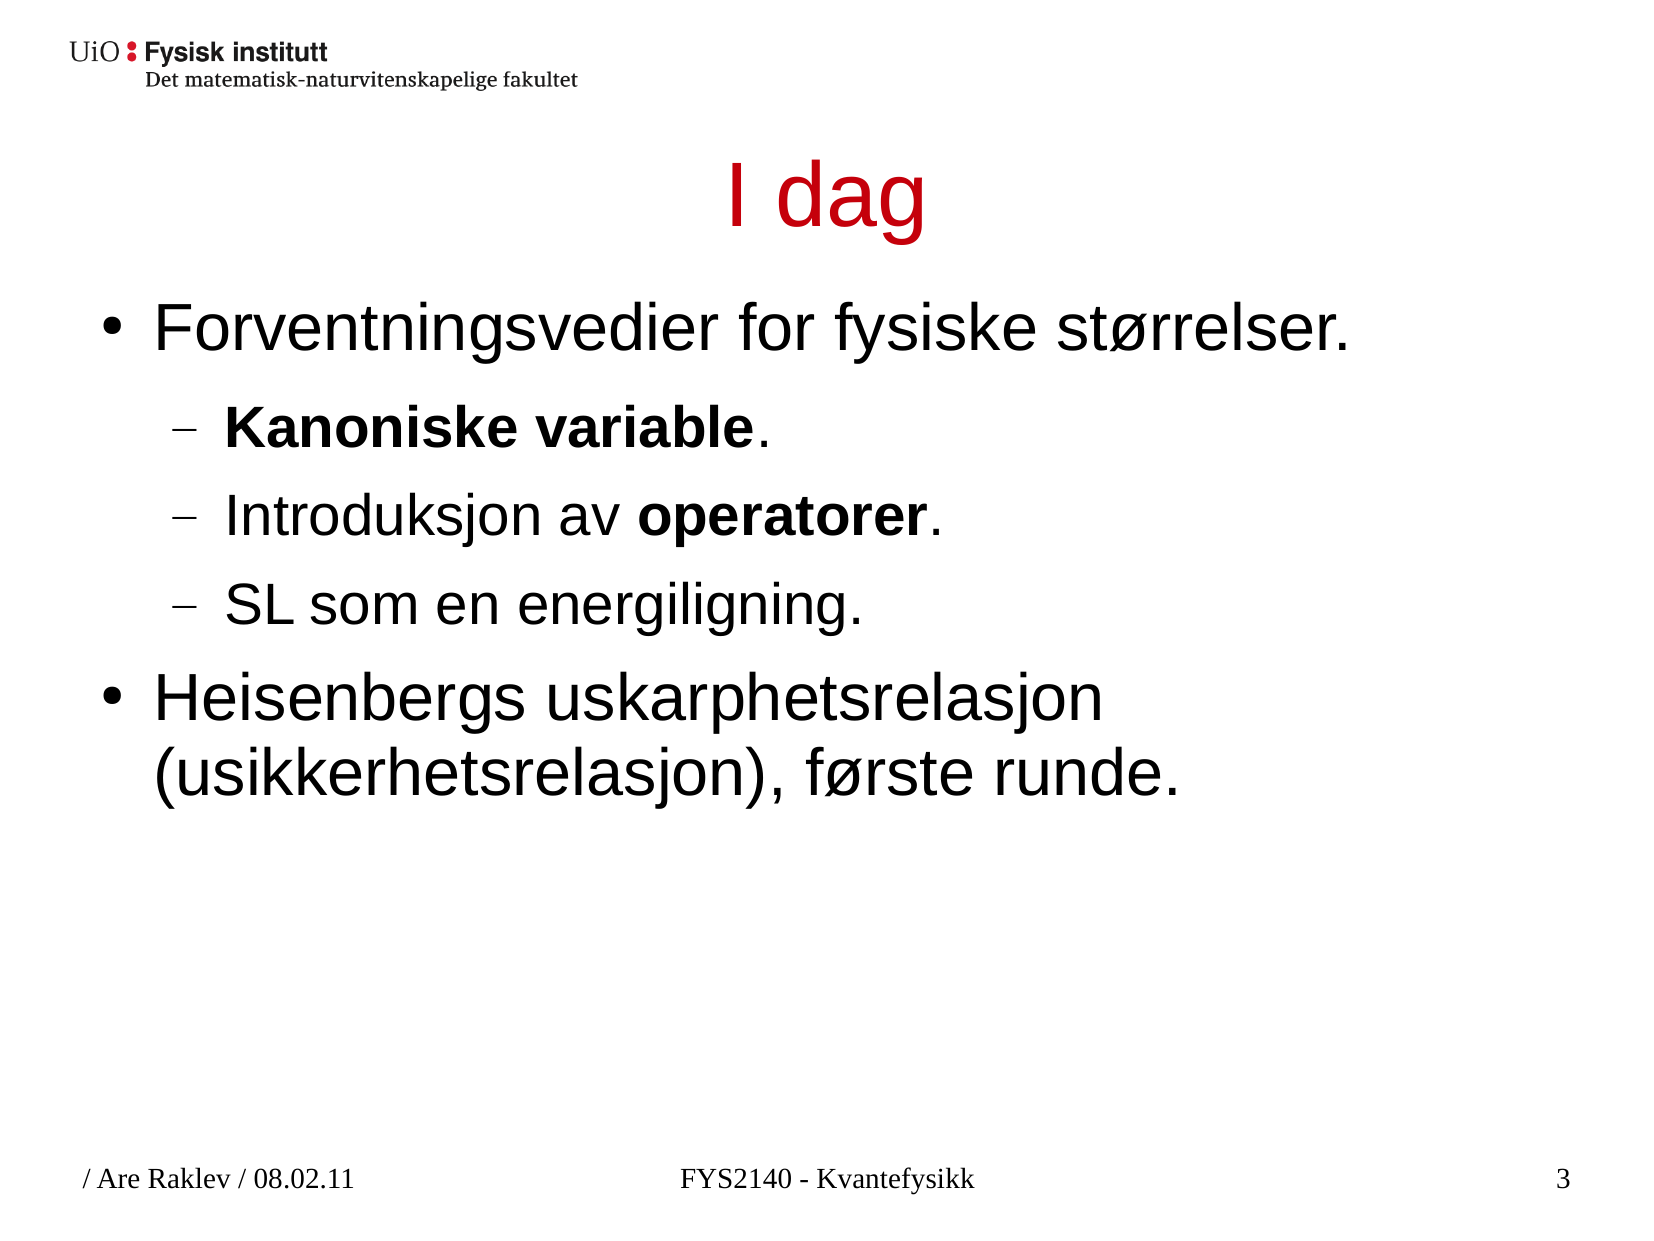

# I dag
Forventningsvedier for fysiske størrelser.
Kanoniske variable.
Introduksjon av operatorer.
SL som en energiligning.
Heisenbergs uskarphetsrelasjon (usikkerhetsrelasjon), første runde.
/ Are Raklev / 08.02.11
FYS2140 - Kvantefysikk
3